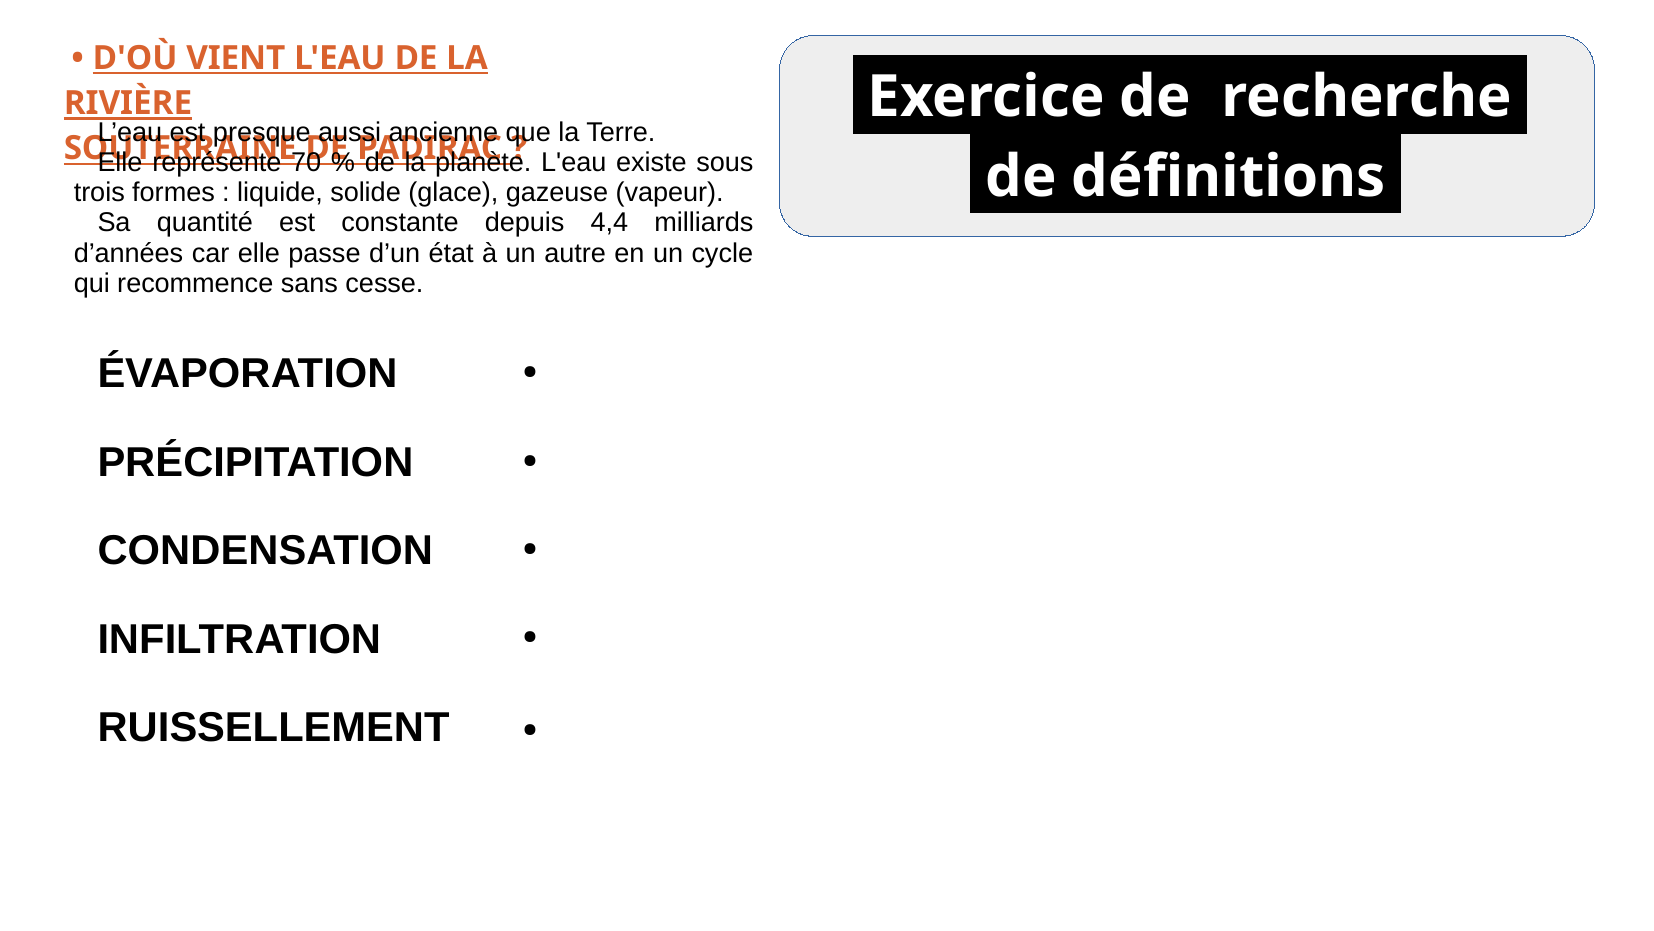

• D'OÙ VIENT L'EAU DE LA RIVIÈRE
SOUTERRAINE DE PADIRAC ?
 Exercice de recherche
 de définitions
L’eau est presque aussi ancienne que la Terre.
Elle représente 70 % de la planète. L'eau existe sous trois formes : liquide, solide (glace), gazeuse (vapeur).
Sa quantité est constante depuis 4,4 milliards d’années car elle passe d’un état à un autre en un cycle qui recommence sans cesse.
ÉVAPORATION
PRÉCIPITATION
CONDENSATION
INFILTRATION
RUISSELLEMENT